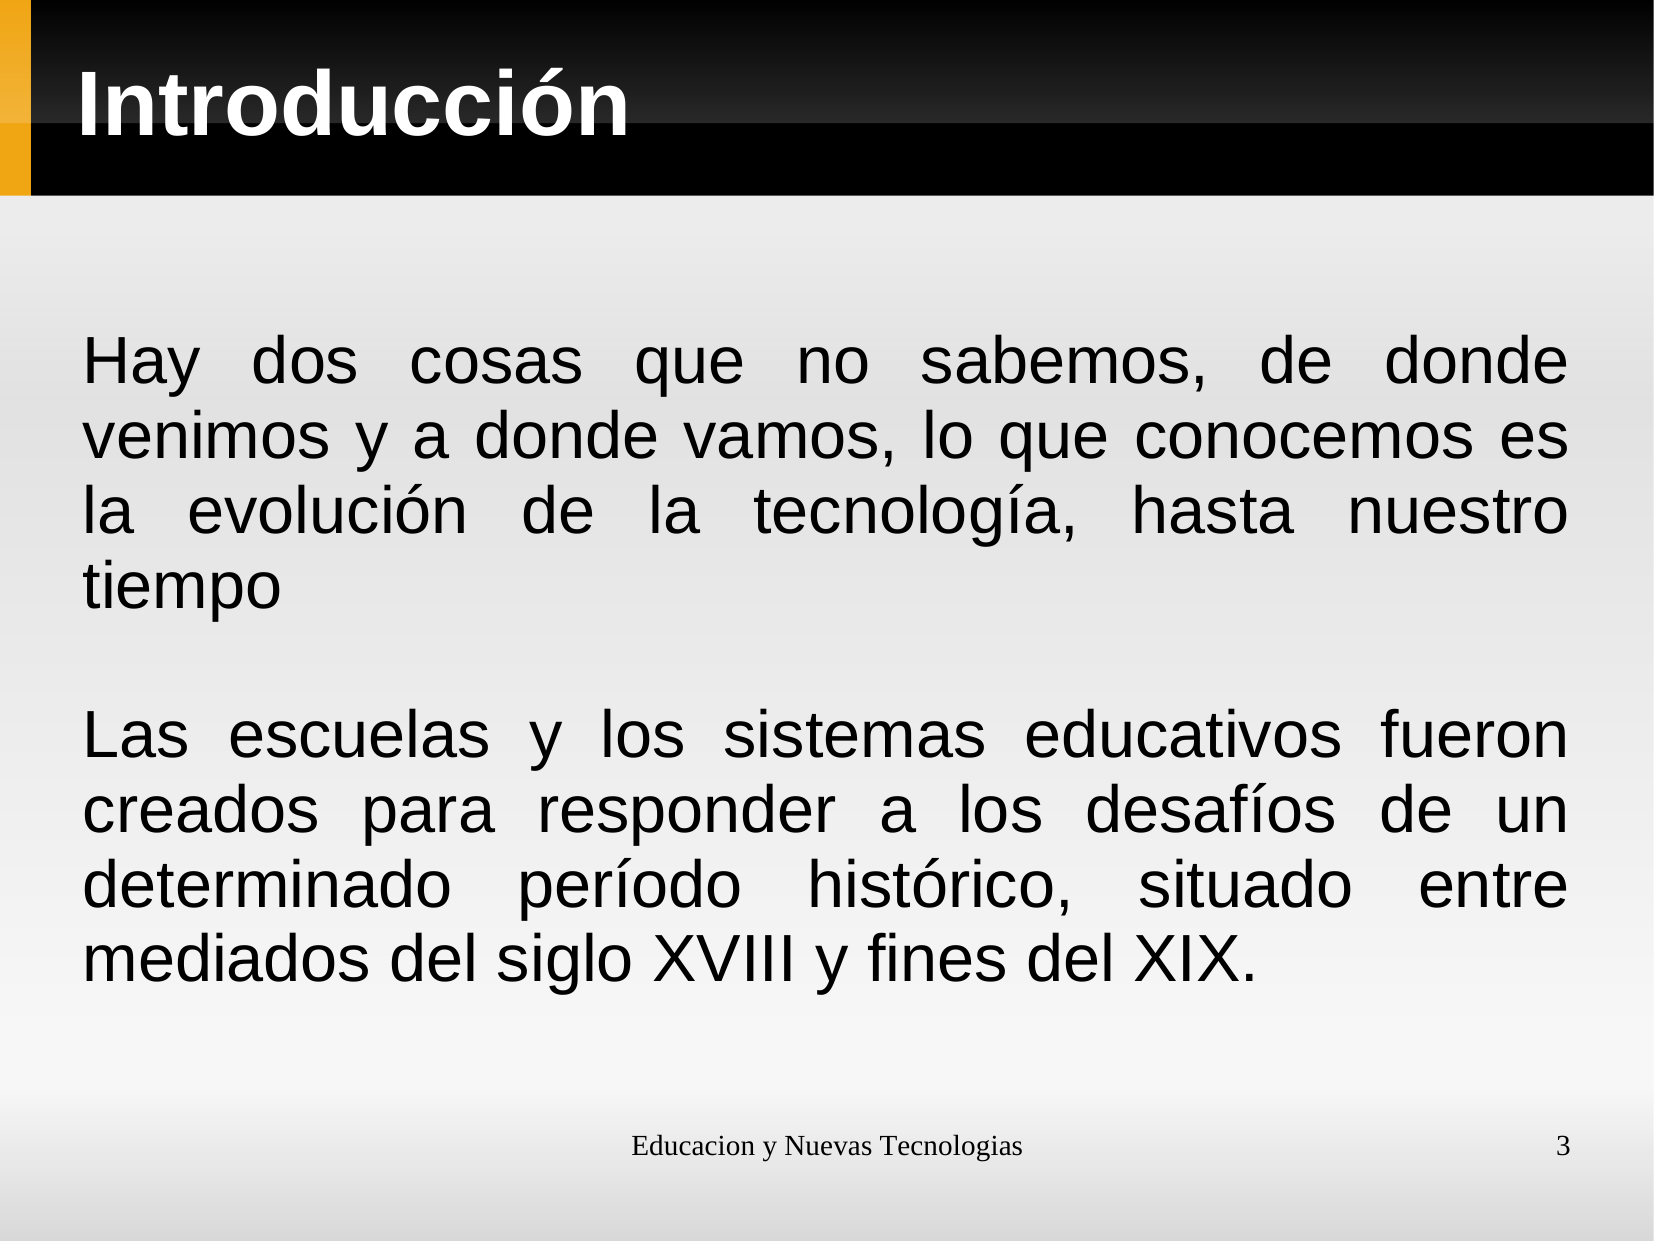

# Introducción
Hay dos cosas que no sabemos, de donde venimos y a donde vamos, lo que conocemos es la evolución de la tecnología, hasta nuestro tiempo
Las escuelas y los sistemas educativos fueron creados para responder a los desafíos de un determinado período histórico, situado entre mediados del siglo XVIII y fines del XIX.
Educacion y Nuevas Tecnologias
3